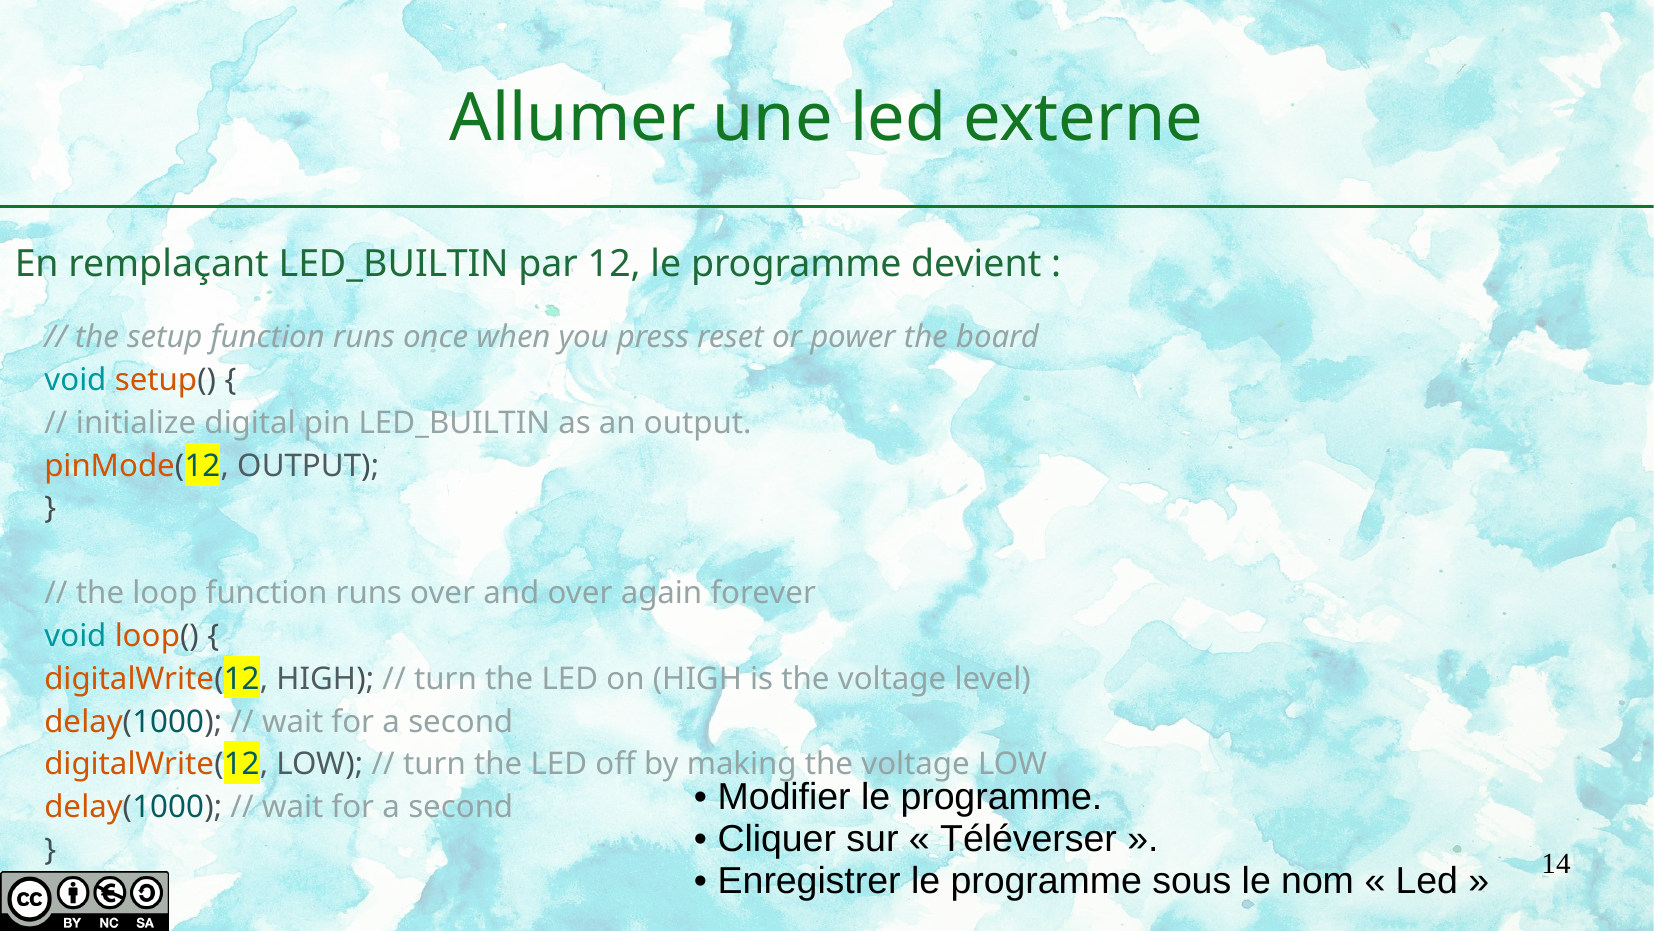

# Allumer une led externe
En remplaçant LED_BUILTIN par 12, le programme devient :
// the setup function runs once when you press reset or power the board
void setup() {
// initialize digital pin LED_BUILTIN as an output.
pinMode(12, OUTPUT);
}
// the loop function runs over and over again forever
void loop() {
digitalWrite(12, HIGH); // turn the LED on (HIGH is the voltage level)
delay(1000); // wait for a second
digitalWrite(12, LOW); // turn the LED off by making the voltage LOW
delay(1000); // wait for a second
}
• Modifier le programme.
• Cliquer sur « Téléverser ».
• Enregistrer le programme sous le nom « Led »
14